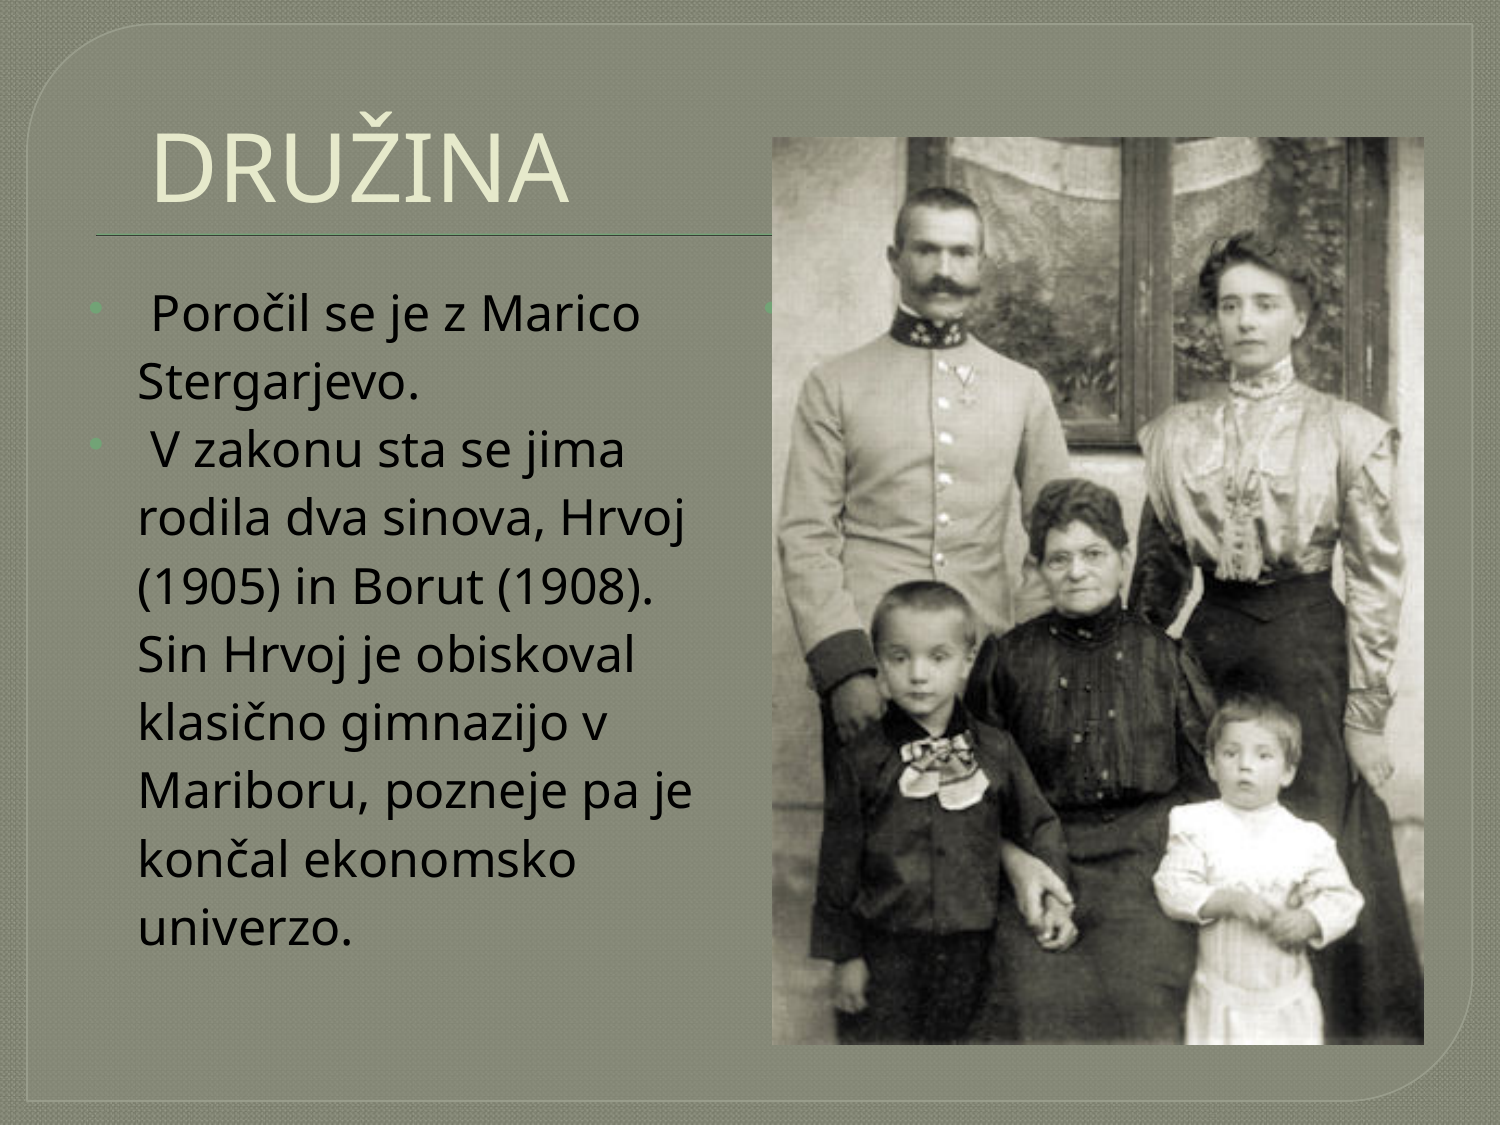

# DRUŽINA
| Poročil se je z Marico Stergarjevo. V zakonu sta se jima rodila dva sinova, Hrvoj (1905) in Borut (1908). Sin Hrvoj je obiskoval klasično gimnazijo v Mariboru, pozneje pa je končal ekonomsko univerzo. | Sin Borut je končal realko in postal gradbeni inženir. |
| --- | --- |